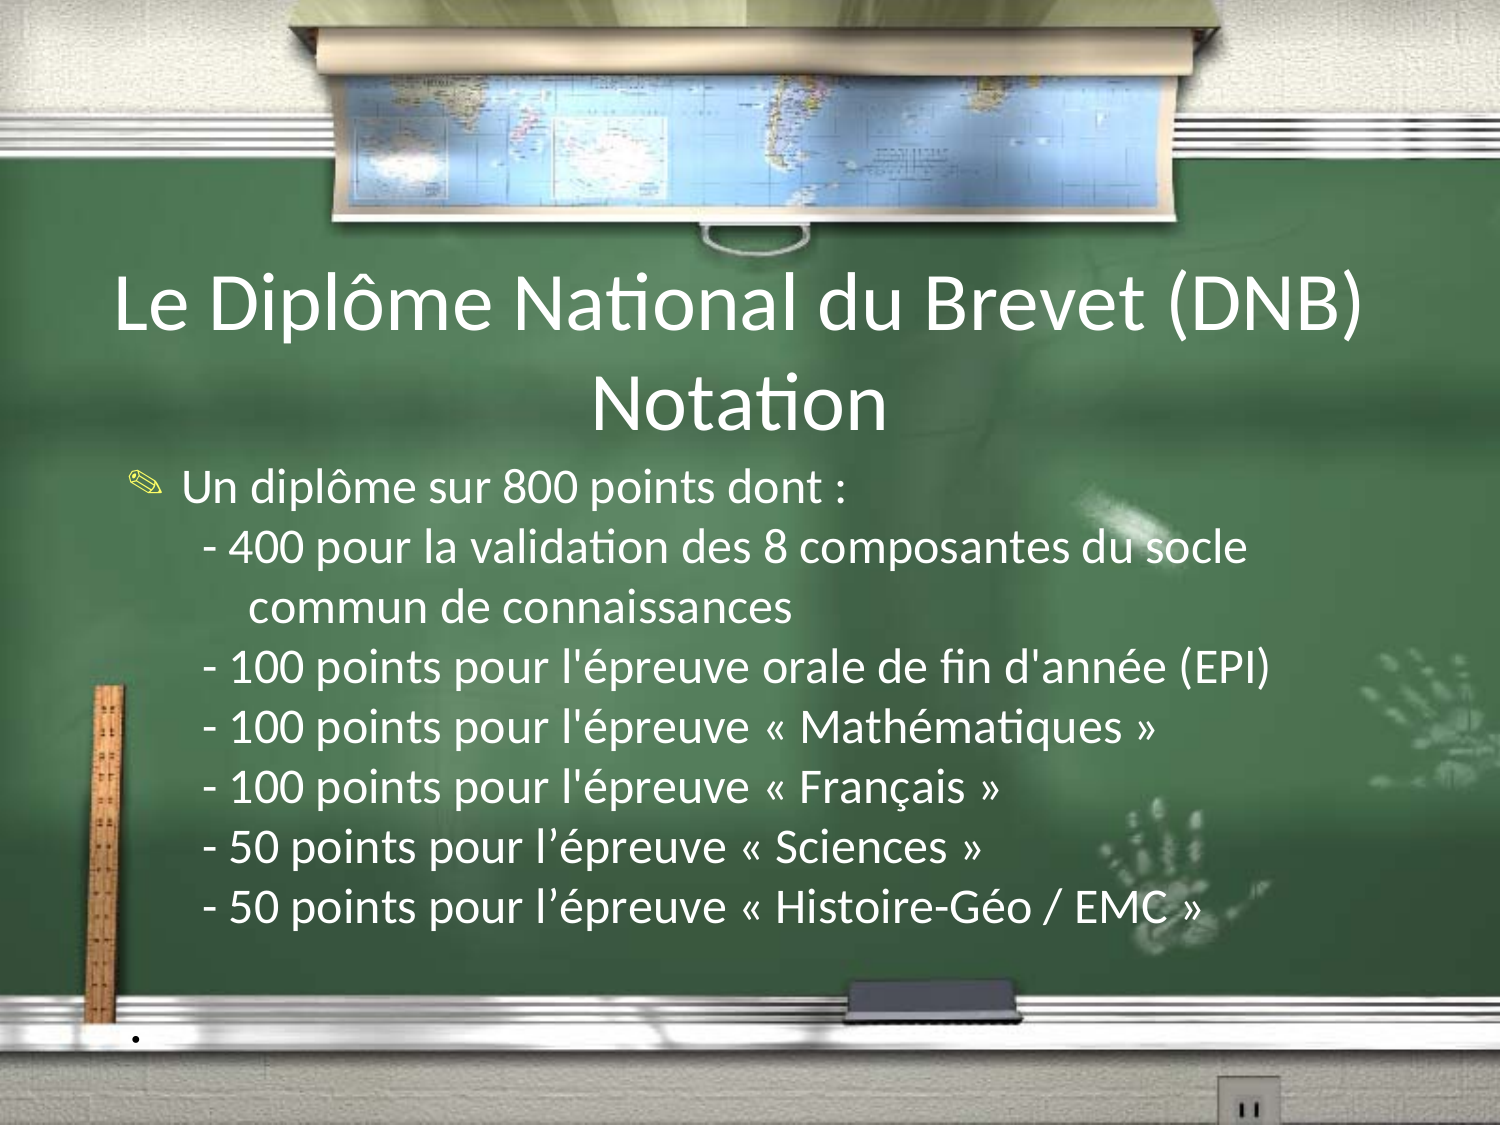

Le Diplôme National du Brevet (DNB)
Notation
Un diplôme sur 800 points dont :
- 400 pour la validation des 8 composantes du socle commun de connaissances
- 100 points pour l'épreuve orale de fin d'année (EPI)
- 100 points pour l'épreuve « Mathématiques »
- 100 points pour l'épreuve « Français »
- 50 points pour l’épreuve « Sciences »
- 50 points pour l’épreuve « Histoire-Géo / EMC »
.